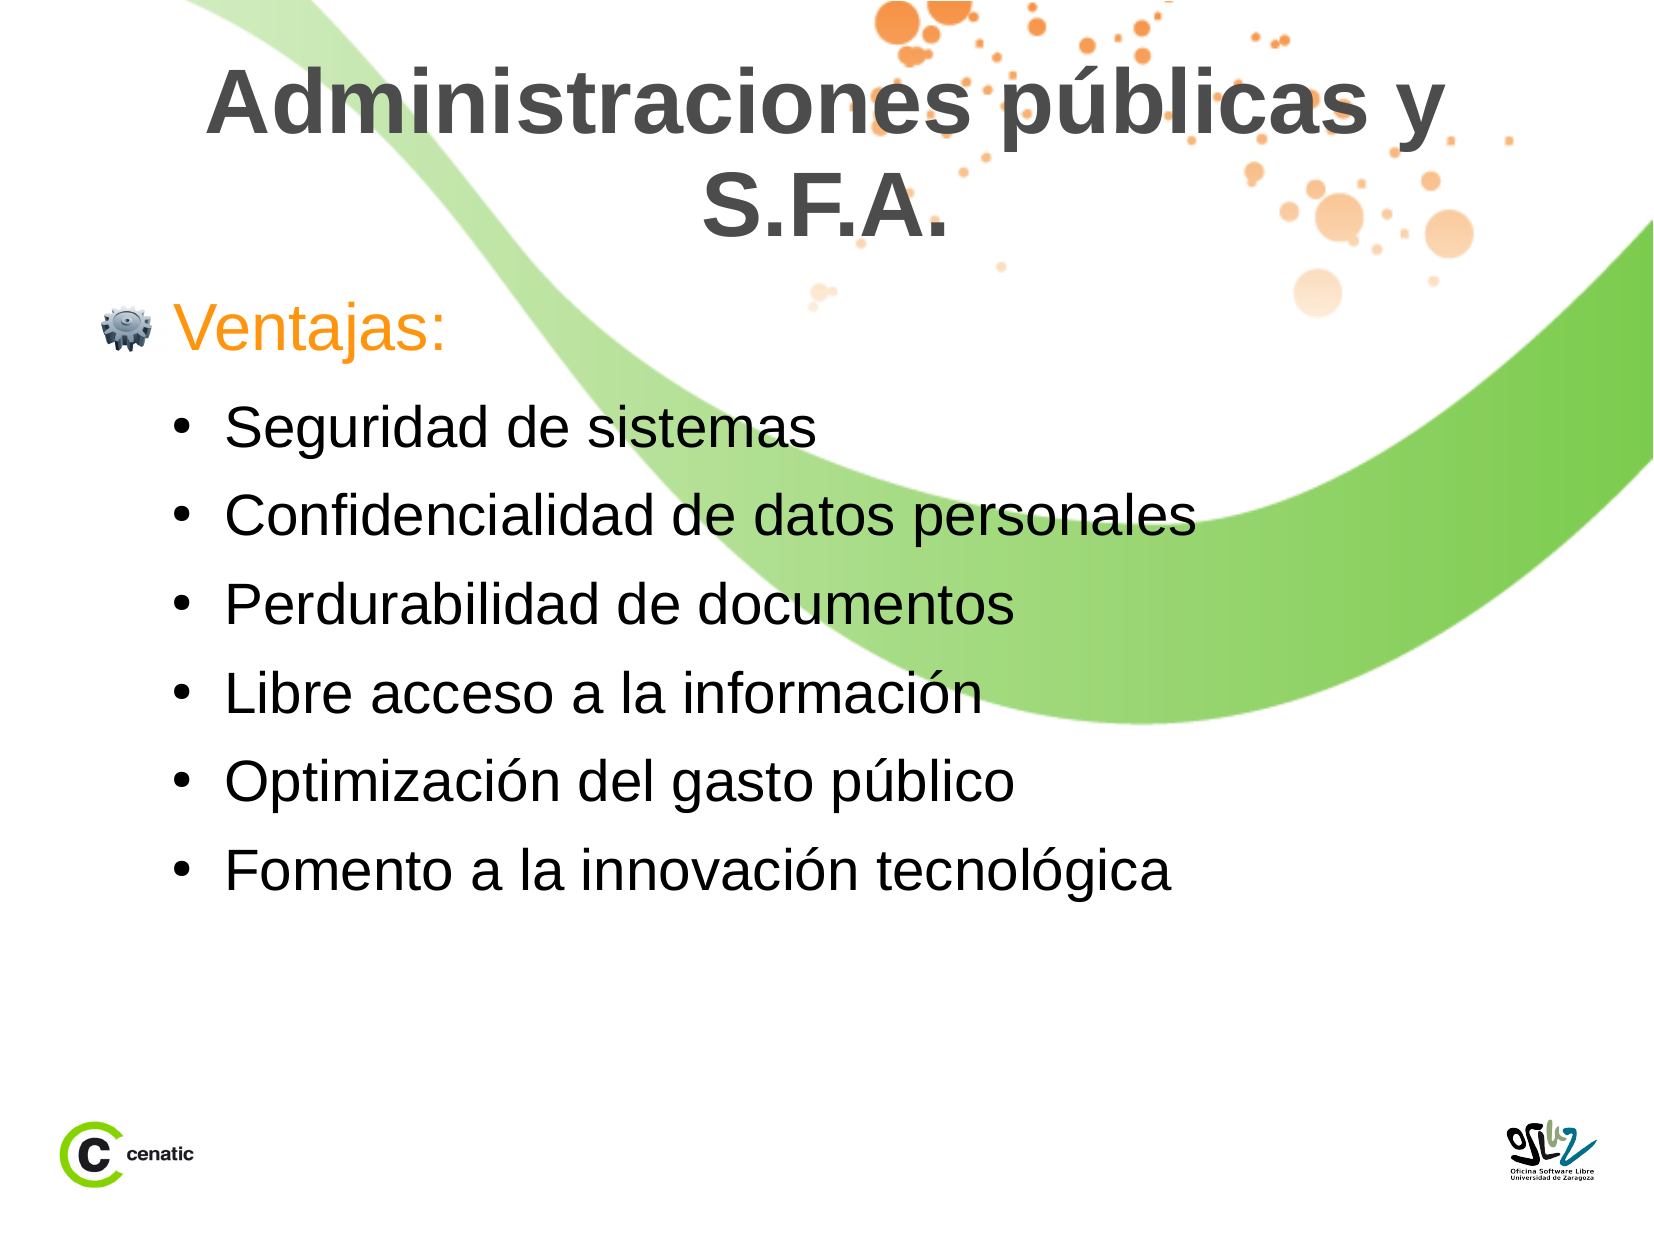

# Administraciones públicas y S.F.A.
Ventajas:
Seguridad de sistemas
Confidencialidad de datos personales
Perdurabilidad de documentos
Libre acceso a la información
Optimización del gasto público
Fomento a la innovación tecnológica